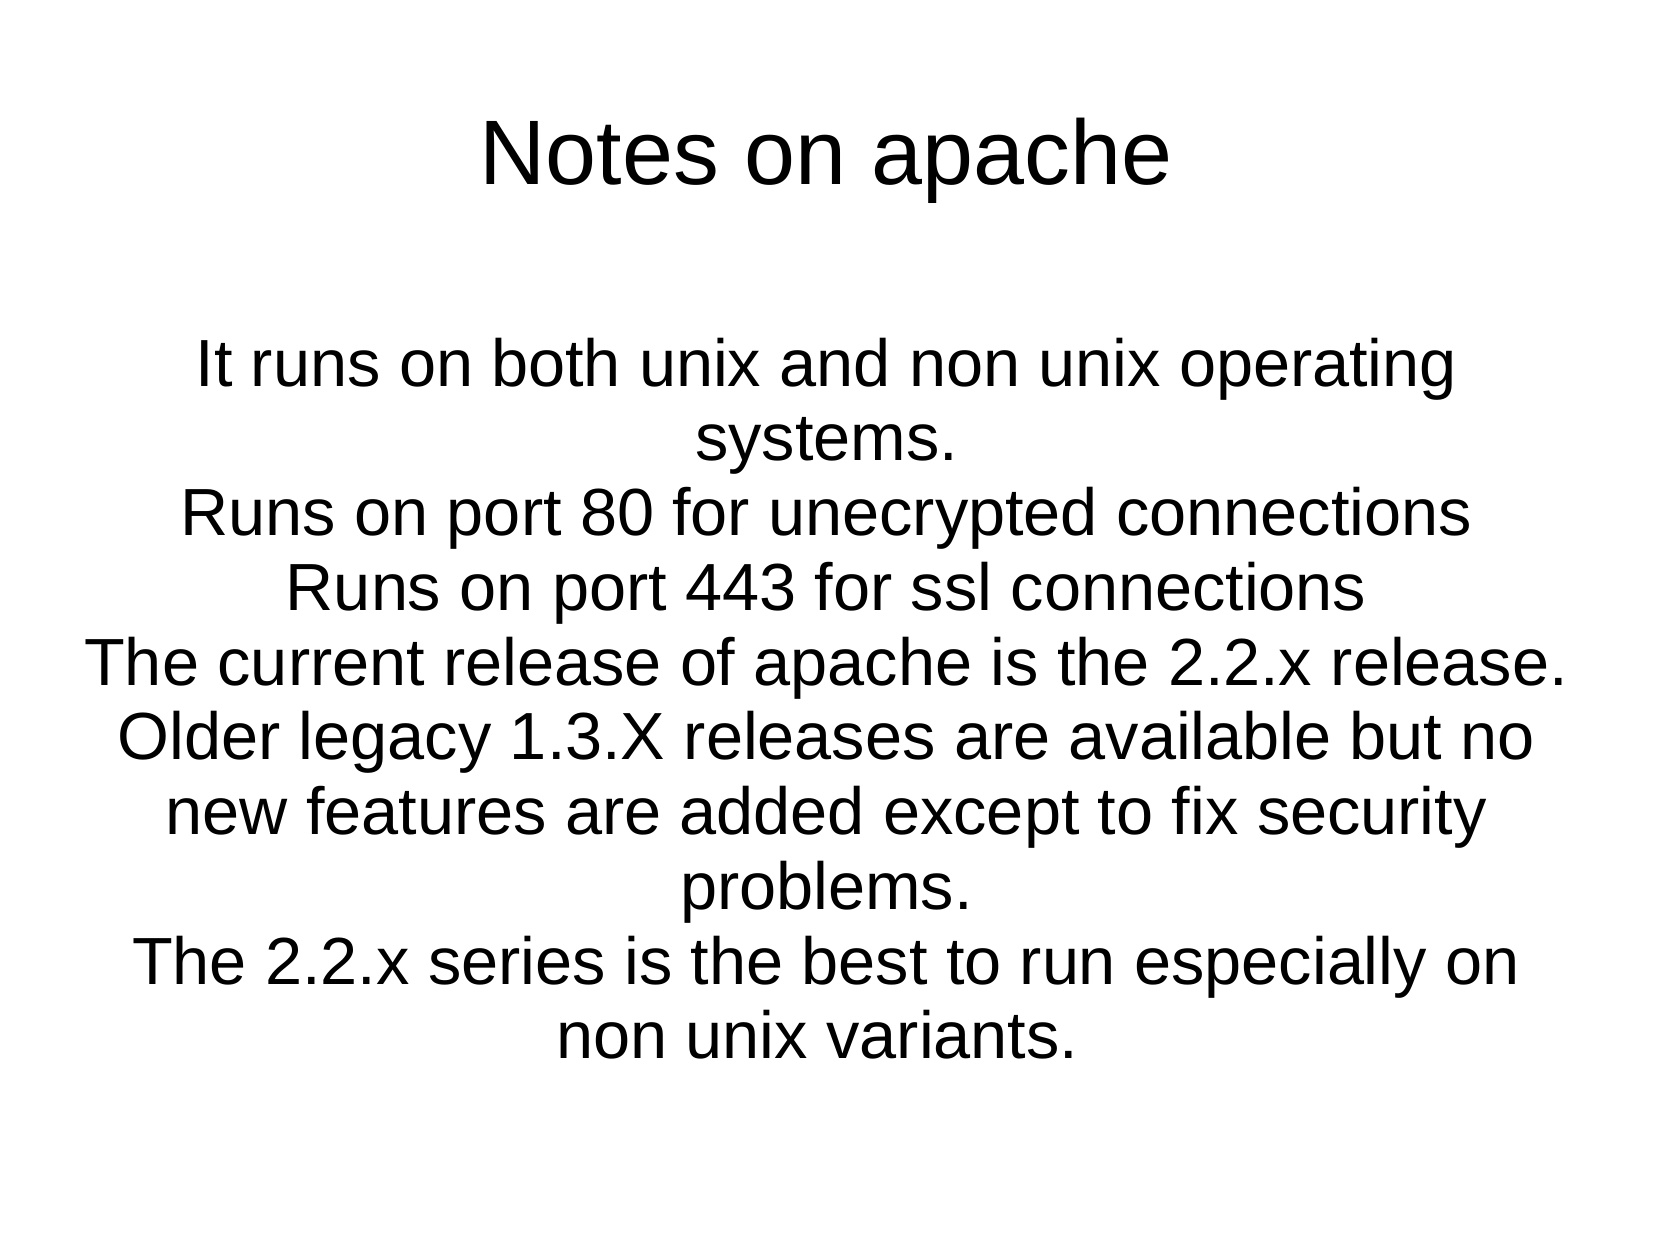

# Notes on apache
It runs on both unix and non unix operating systems.
Runs on port 80 for unecrypted connections
Runs on port 443 for ssl connections
The current release of apache is the 2.2.x release. Older legacy 1.3.X releases are available but no new features are added except to fix security problems.
The 2.2.x series is the best to run especially on non unix variants.